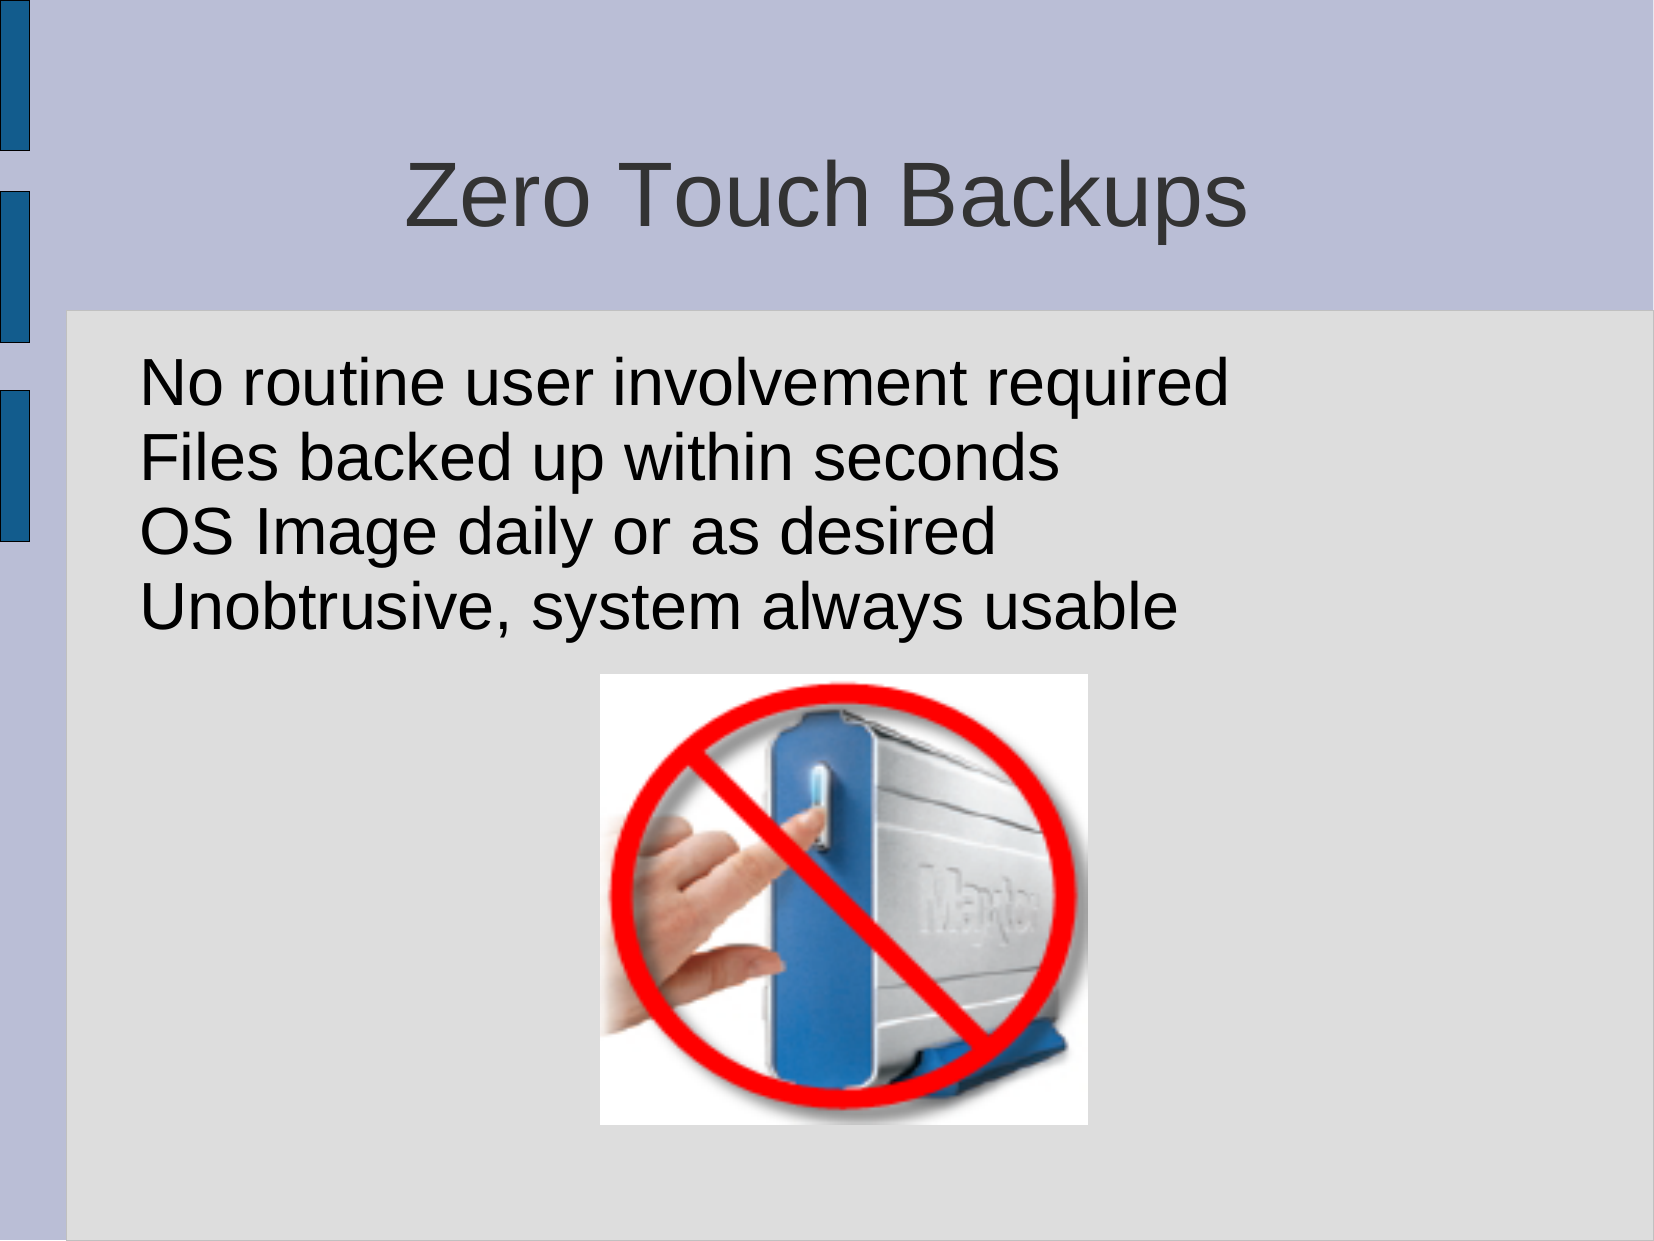

# Zero Touch Backups
No routine user involvement required
Files backed up within seconds
OS Image daily or as desired
Unobtrusive, system always usable